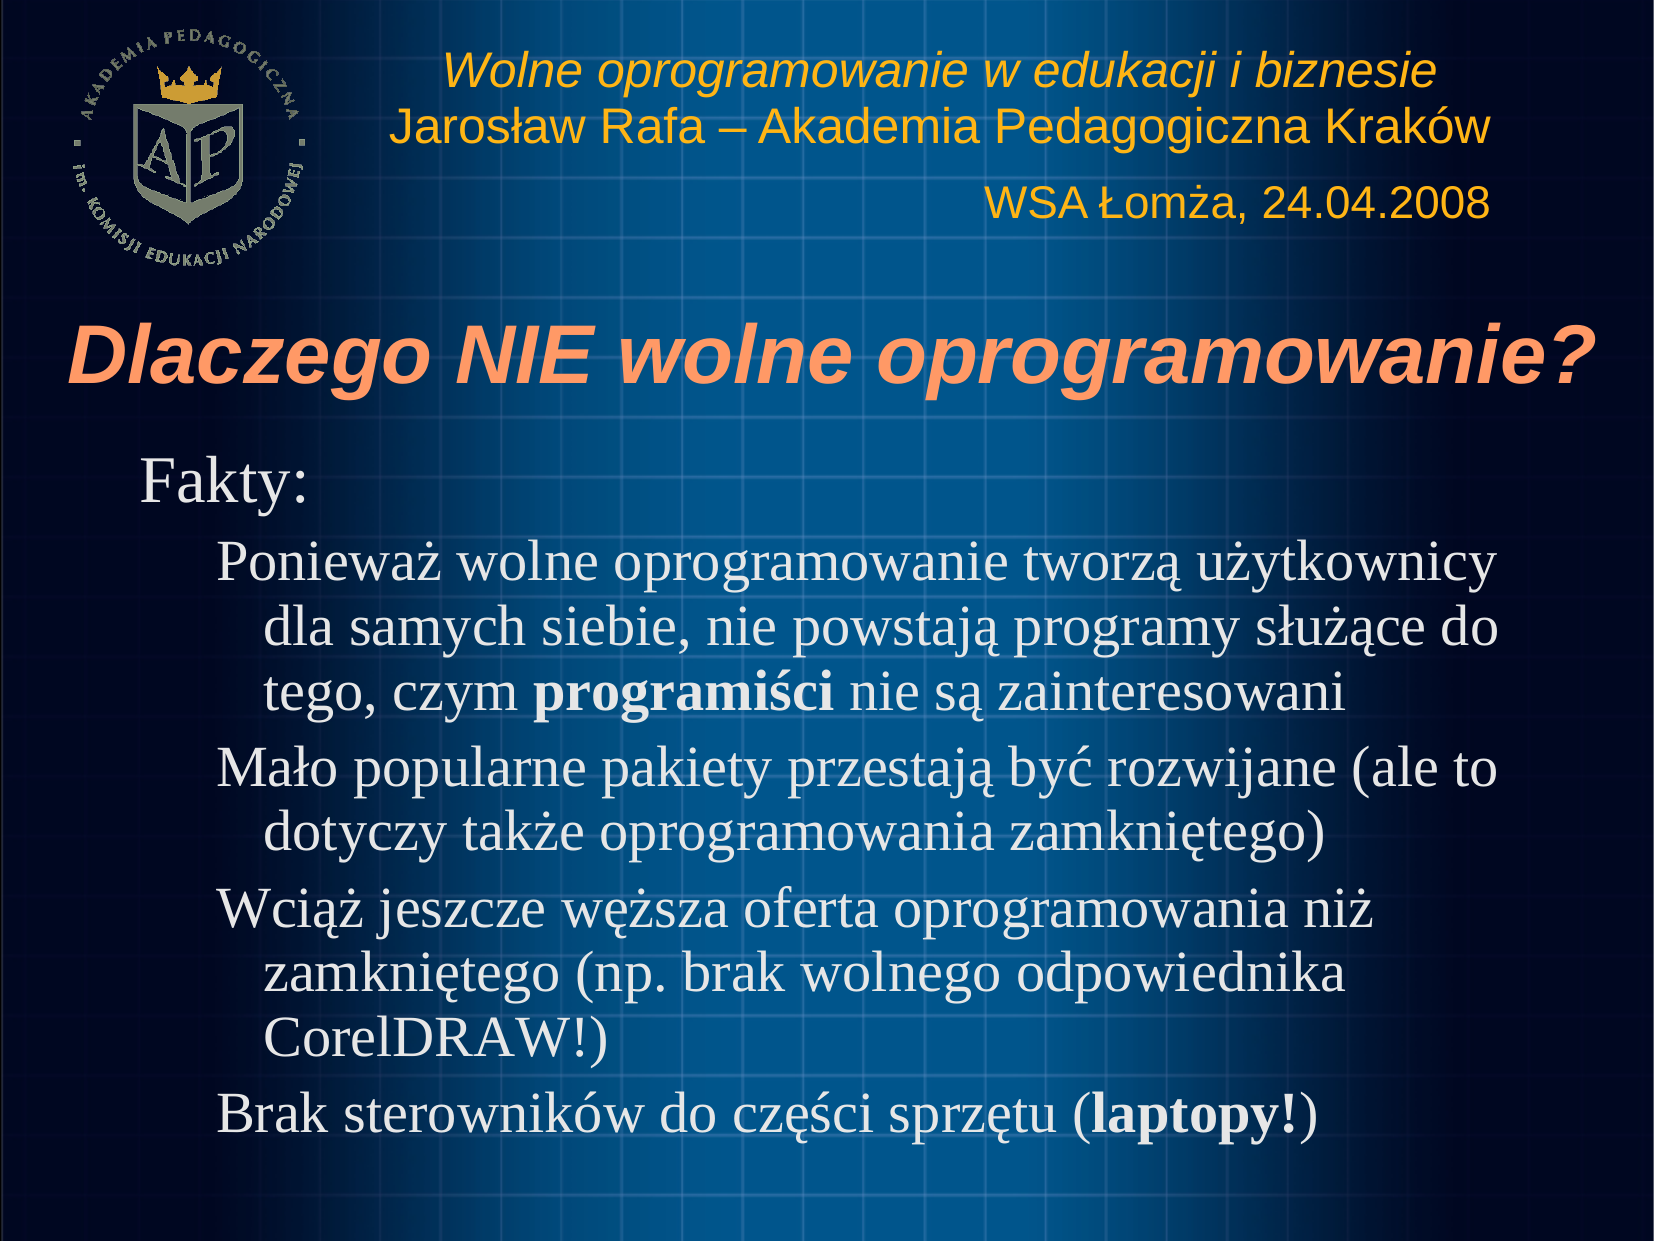

Dlaczego NIE wolne oprogramowanie?
# Fakty:
Ponieważ wolne oprogramowanie tworzą użytkownicy dla samych siebie, nie powstają programy służące do tego, czym programiści nie są zainteresowani
Mało popularne pakiety przestają być rozwijane (ale to dotyczy także oprogramowania zamkniętego)
Wciąż jeszcze węższa oferta oprogramowania niż zamkniętego (np. brak wolnego odpowiednika CorelDRAW!)
Brak sterowników do części sprzętu (laptopy!)